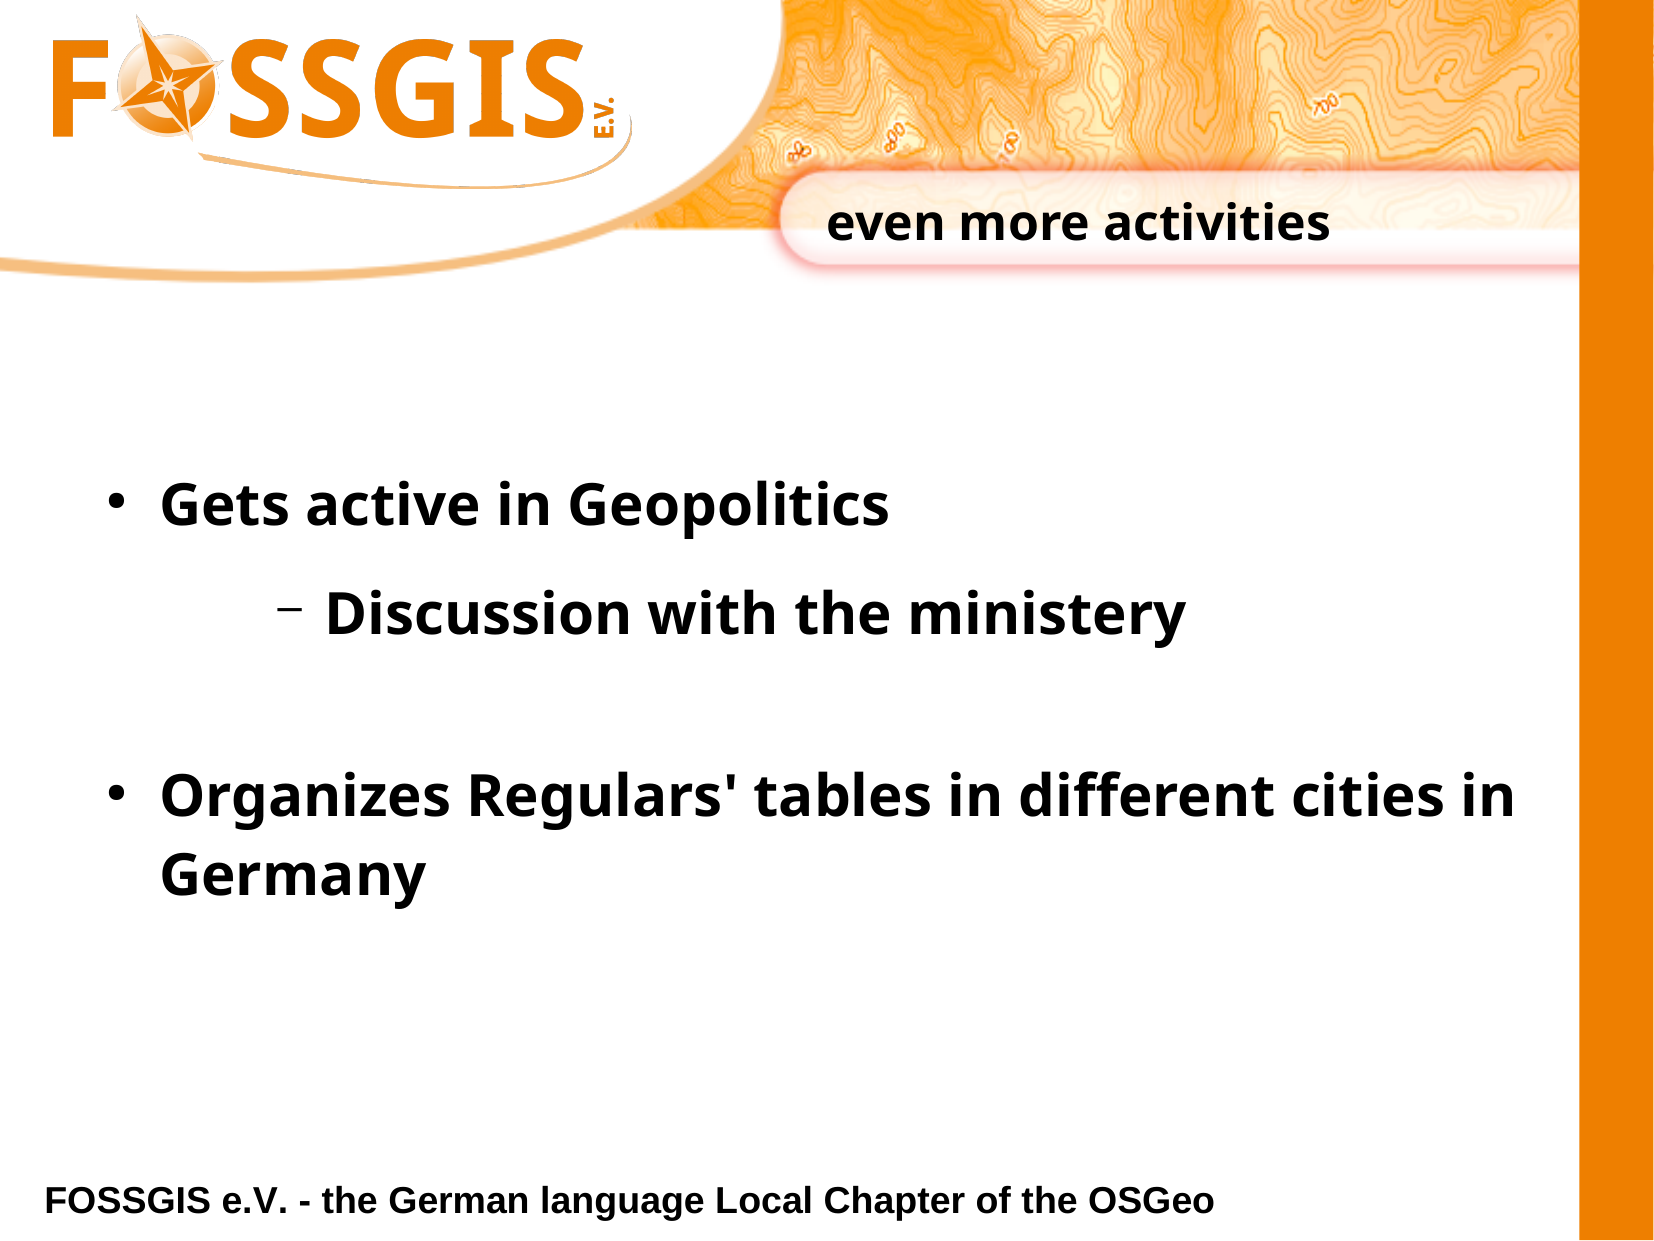

# even more activities
Gets active in Geopolitics
Discussion with the ministery
Organizes Regulars' tables in different cities in Germany